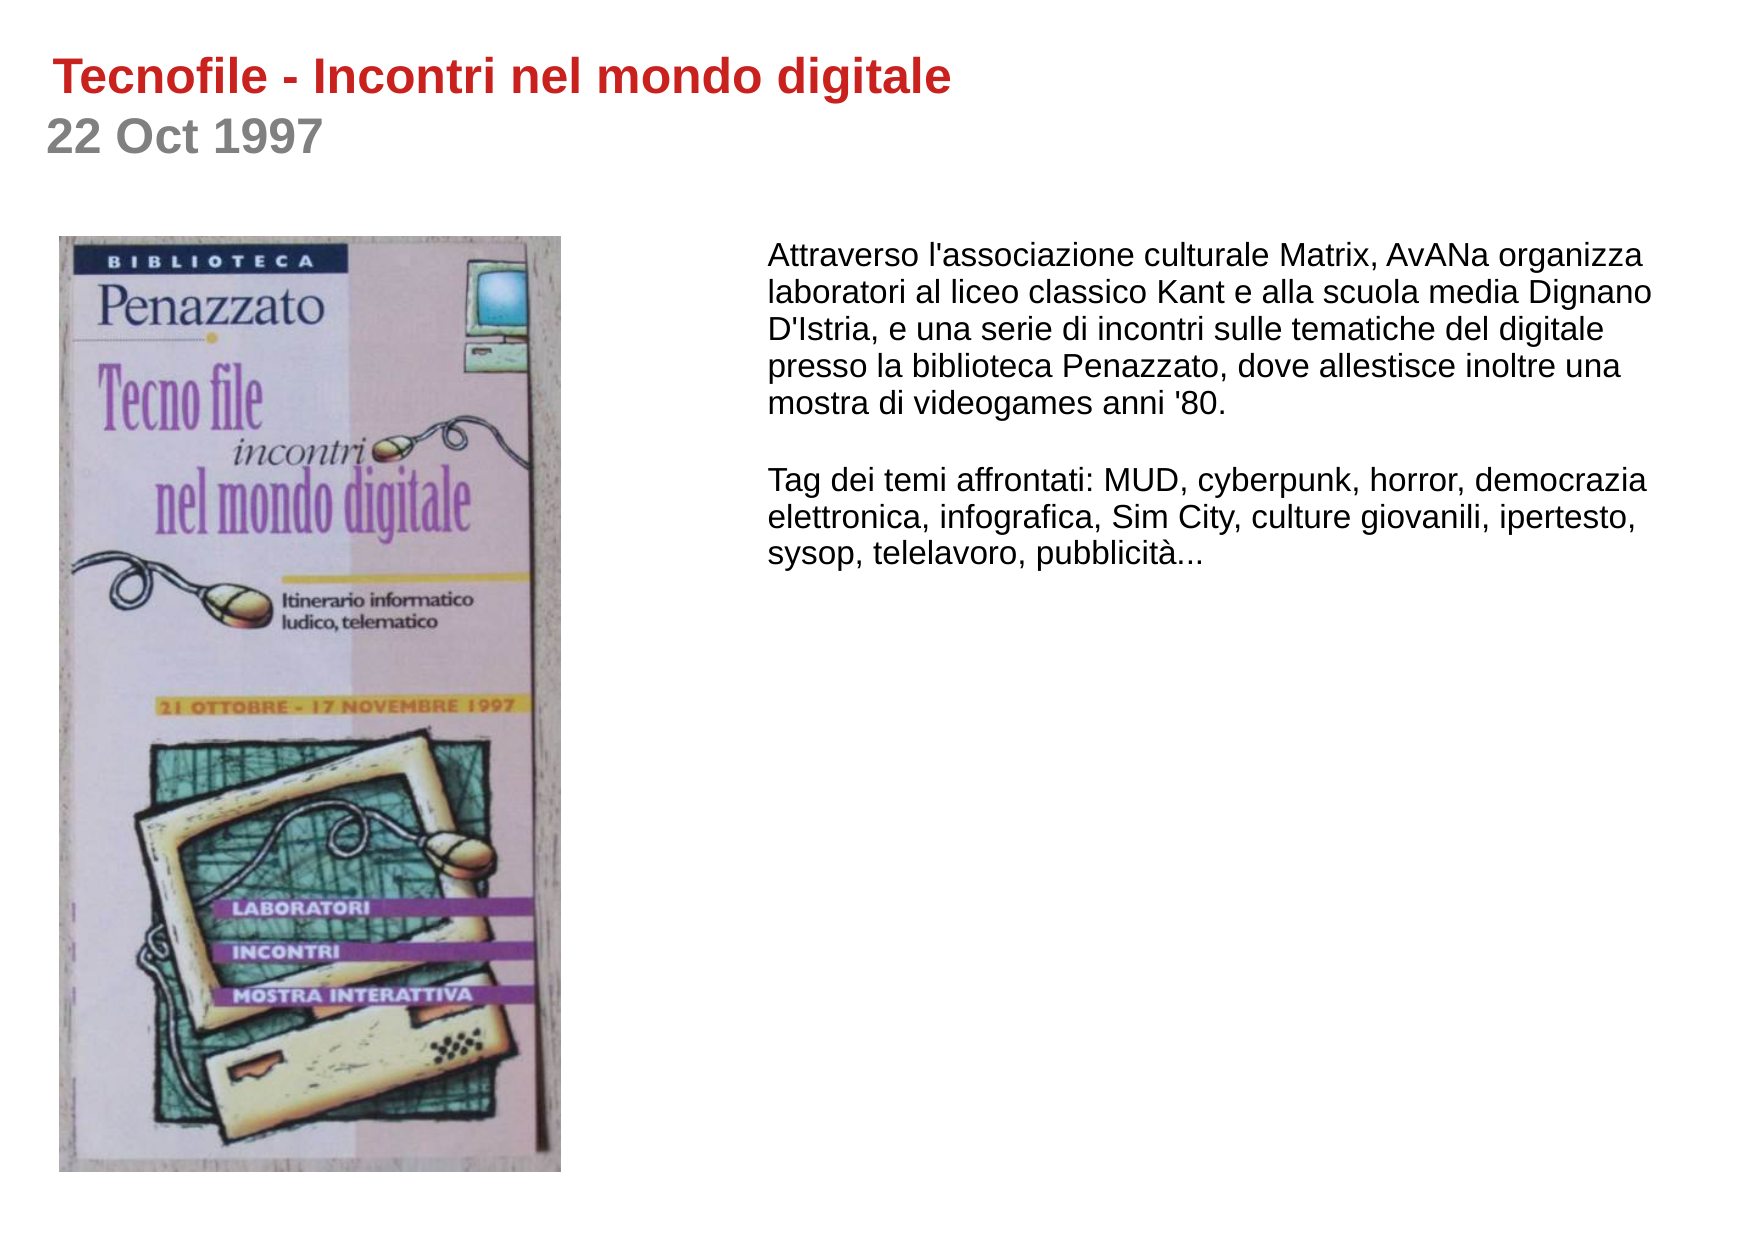

# Tecnofile - Incontri nel mondo digitale
22 Oct 1997
Attraverso l'associazione culturale Matrix, AvANa organizza laboratori al liceo classico Kant e alla scuola media Dignano D'Istria, e una serie di incontri sulle tematiche del digitale presso la biblioteca Penazzato, dove allestisce inoltre una mostra di videogames anni '80.
Tag dei temi affrontati: MUD, cyberpunk, horror, democrazia elettronica, infografica, Sim City, culture giovanili, ipertesto, sysop, telelavoro, pubblicità...